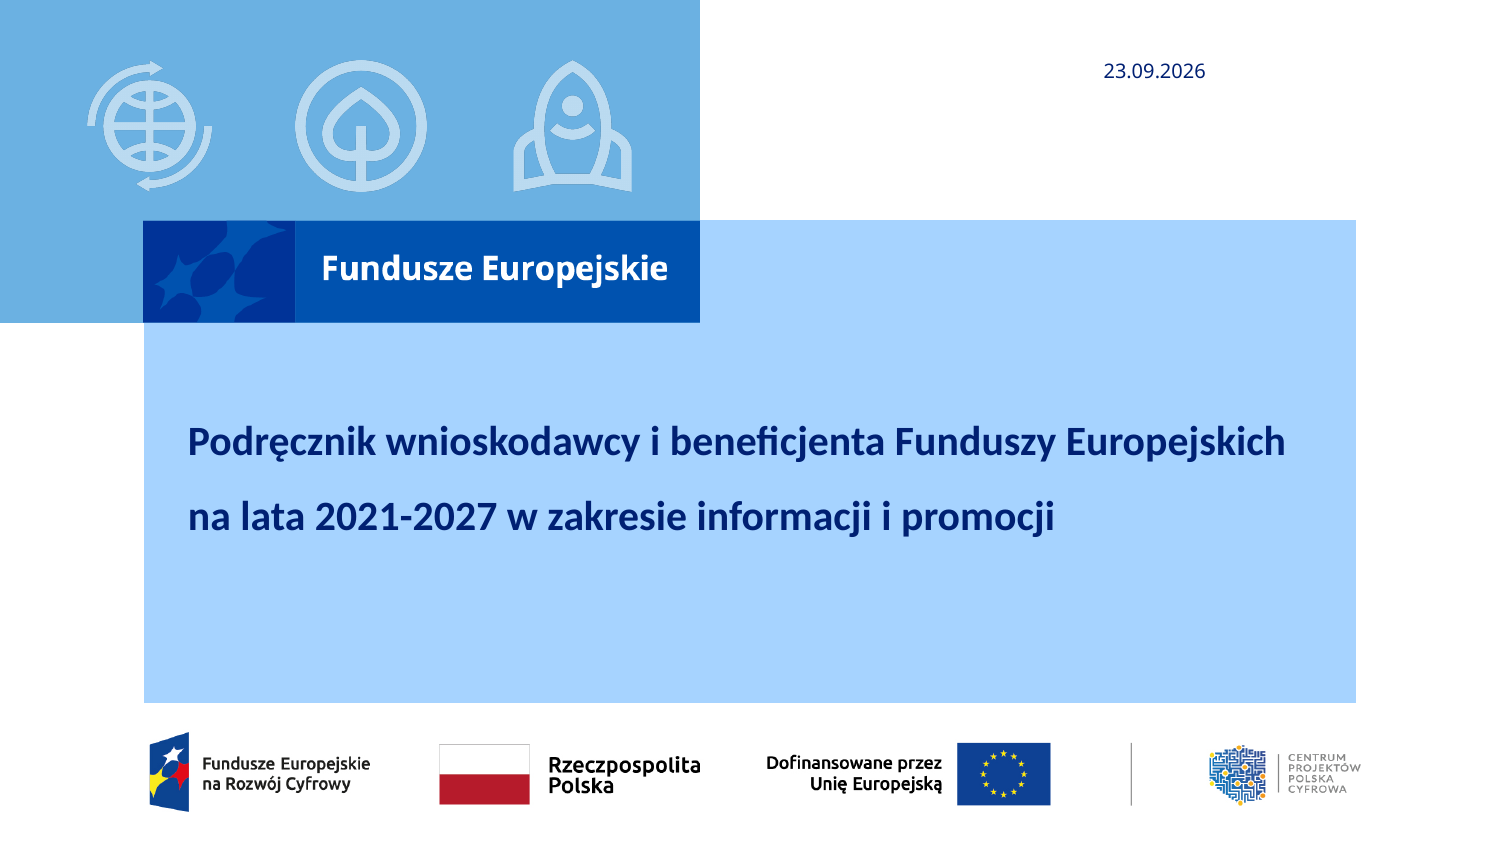

# Podręcznik wnioskodawcy i beneficjenta Funduszy Europejskich na lata 2021-2027 w zakresie informacji i promocji